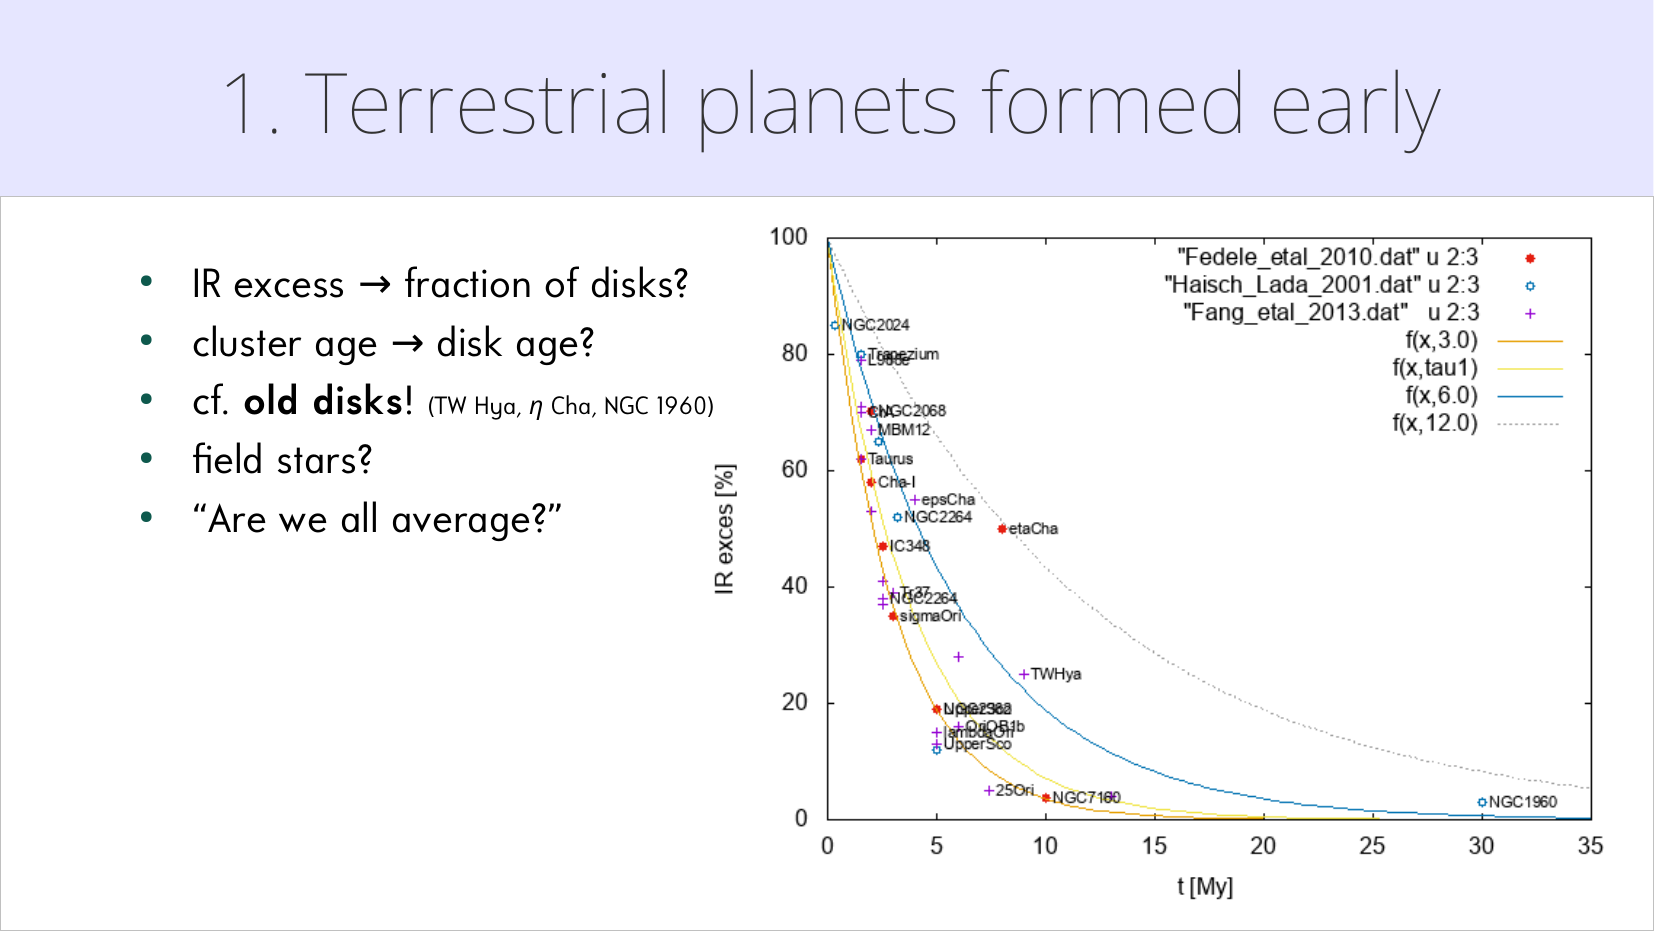

# 1. Terrestrial planets formed early
IR excess → fraction of disks?
cluster age → disk age?
cf. old disks! (TW Hya, η Cha, NGC 1960)
field stars?
“Are we all average?”